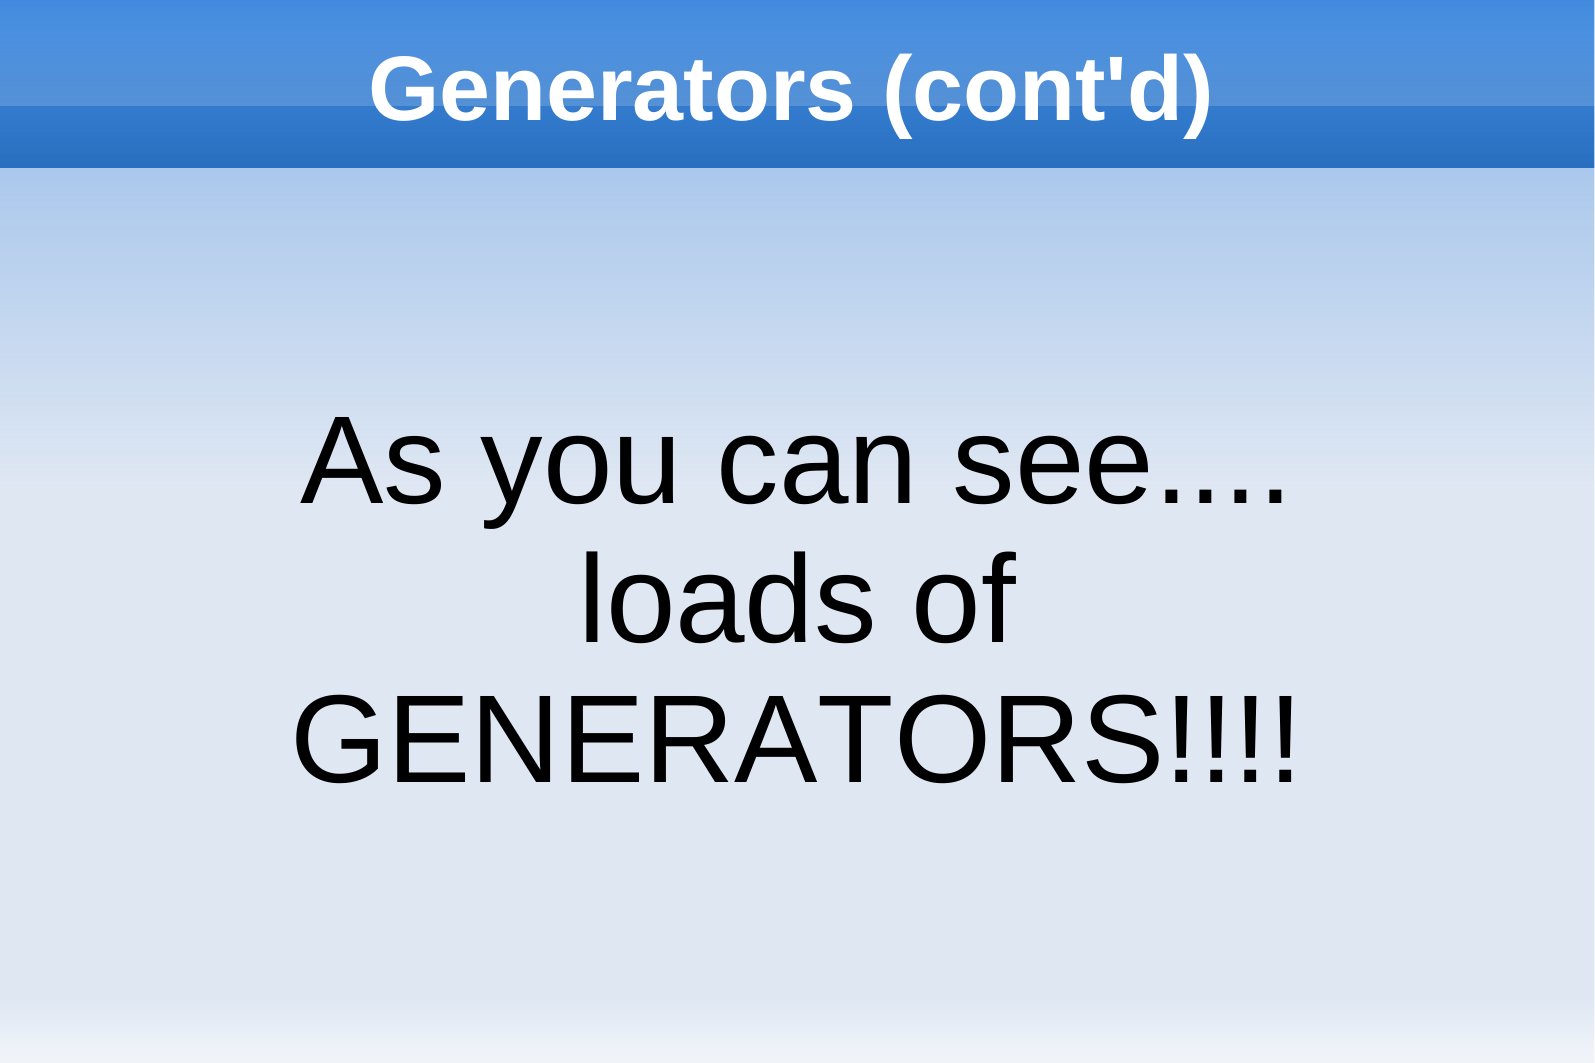

# Generators (cont'd)
As you can see....
loads of GENERATORS!!!!